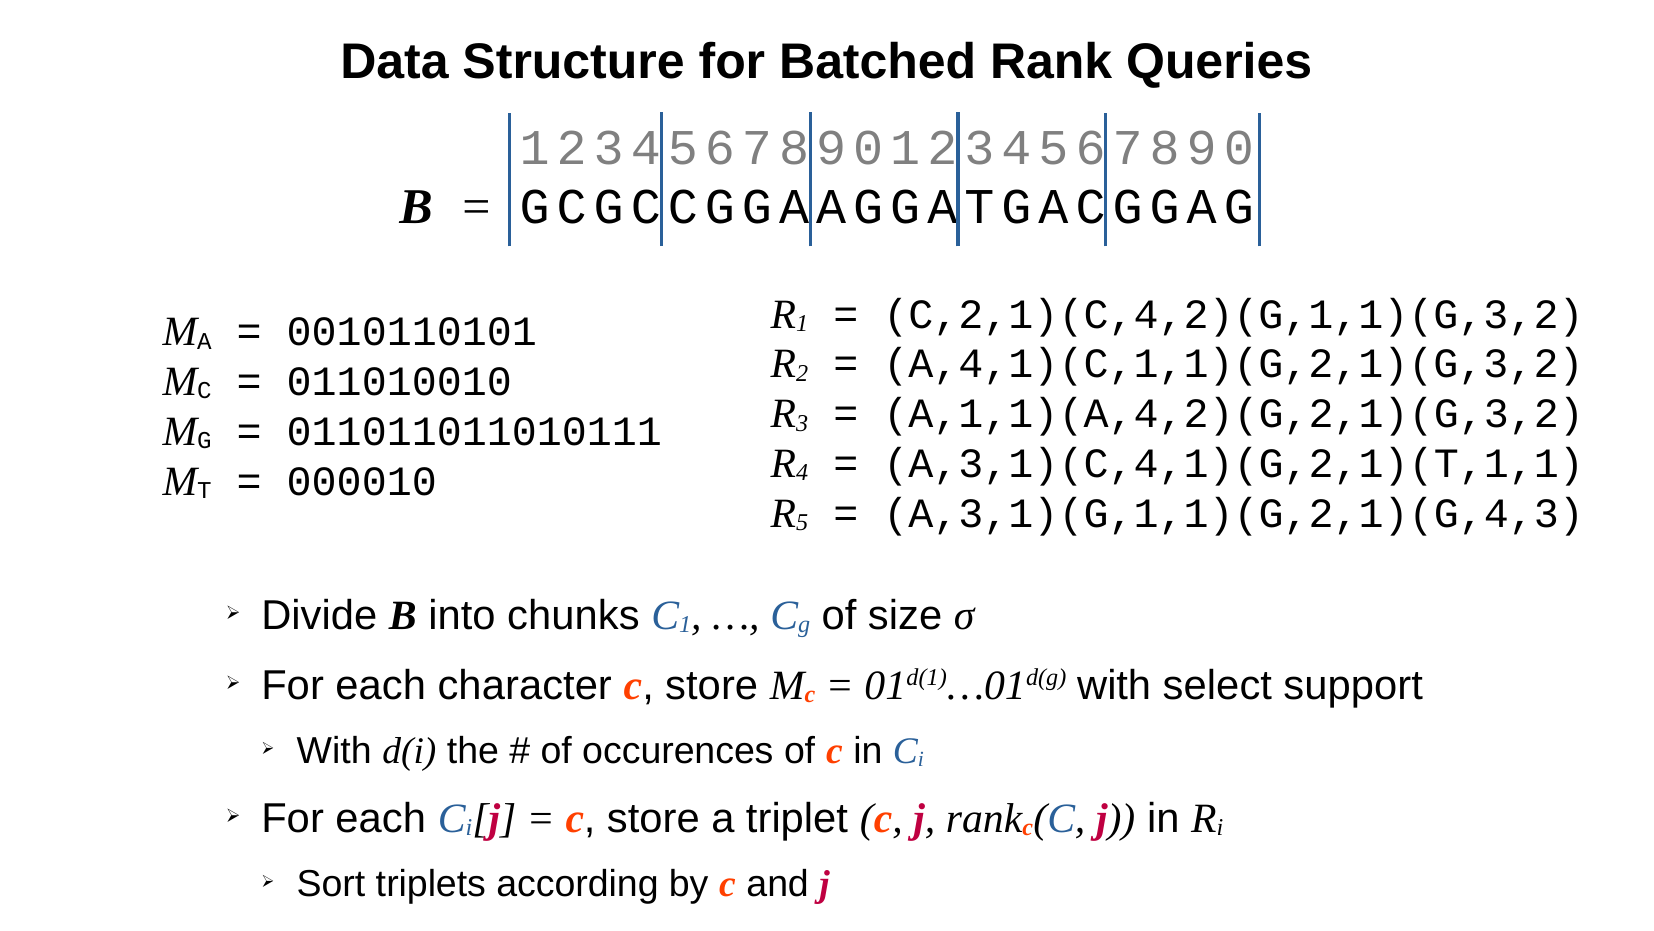

Data Structure for Batched Rank Queries
B = 12345678901234567890
B = GCGCCGGAAGGATGACGGAG
R1 = (C,2,1)(C,4,2)(G,1,1)(G,3,2)
R2 = (A,4,1)(C,1,1)(G,2,1)(G,3,2)
R3 = (A,1,1)(A,4,2)(G,2,1)(G,3,2)
R4 = (A,3,1)(C,4,1)(G,2,1)(T,1,1)
R5 = (A,3,1)(G,1,1)(G,2,1)(G,4,3)
MA = 0010110101
MC = 011010010
MG = 011011011010111
MT = 000010
Divide B into chunks C1, …, Cg of size σ
For each character c, store Mc = 01d(1)…01d(g) with select support
With d(i) the # of occurences of c in Ci
For each Ci[j] = c, store a triplet (c, j, rankc(C, j)) in Ri
Sort triplets according by c and j